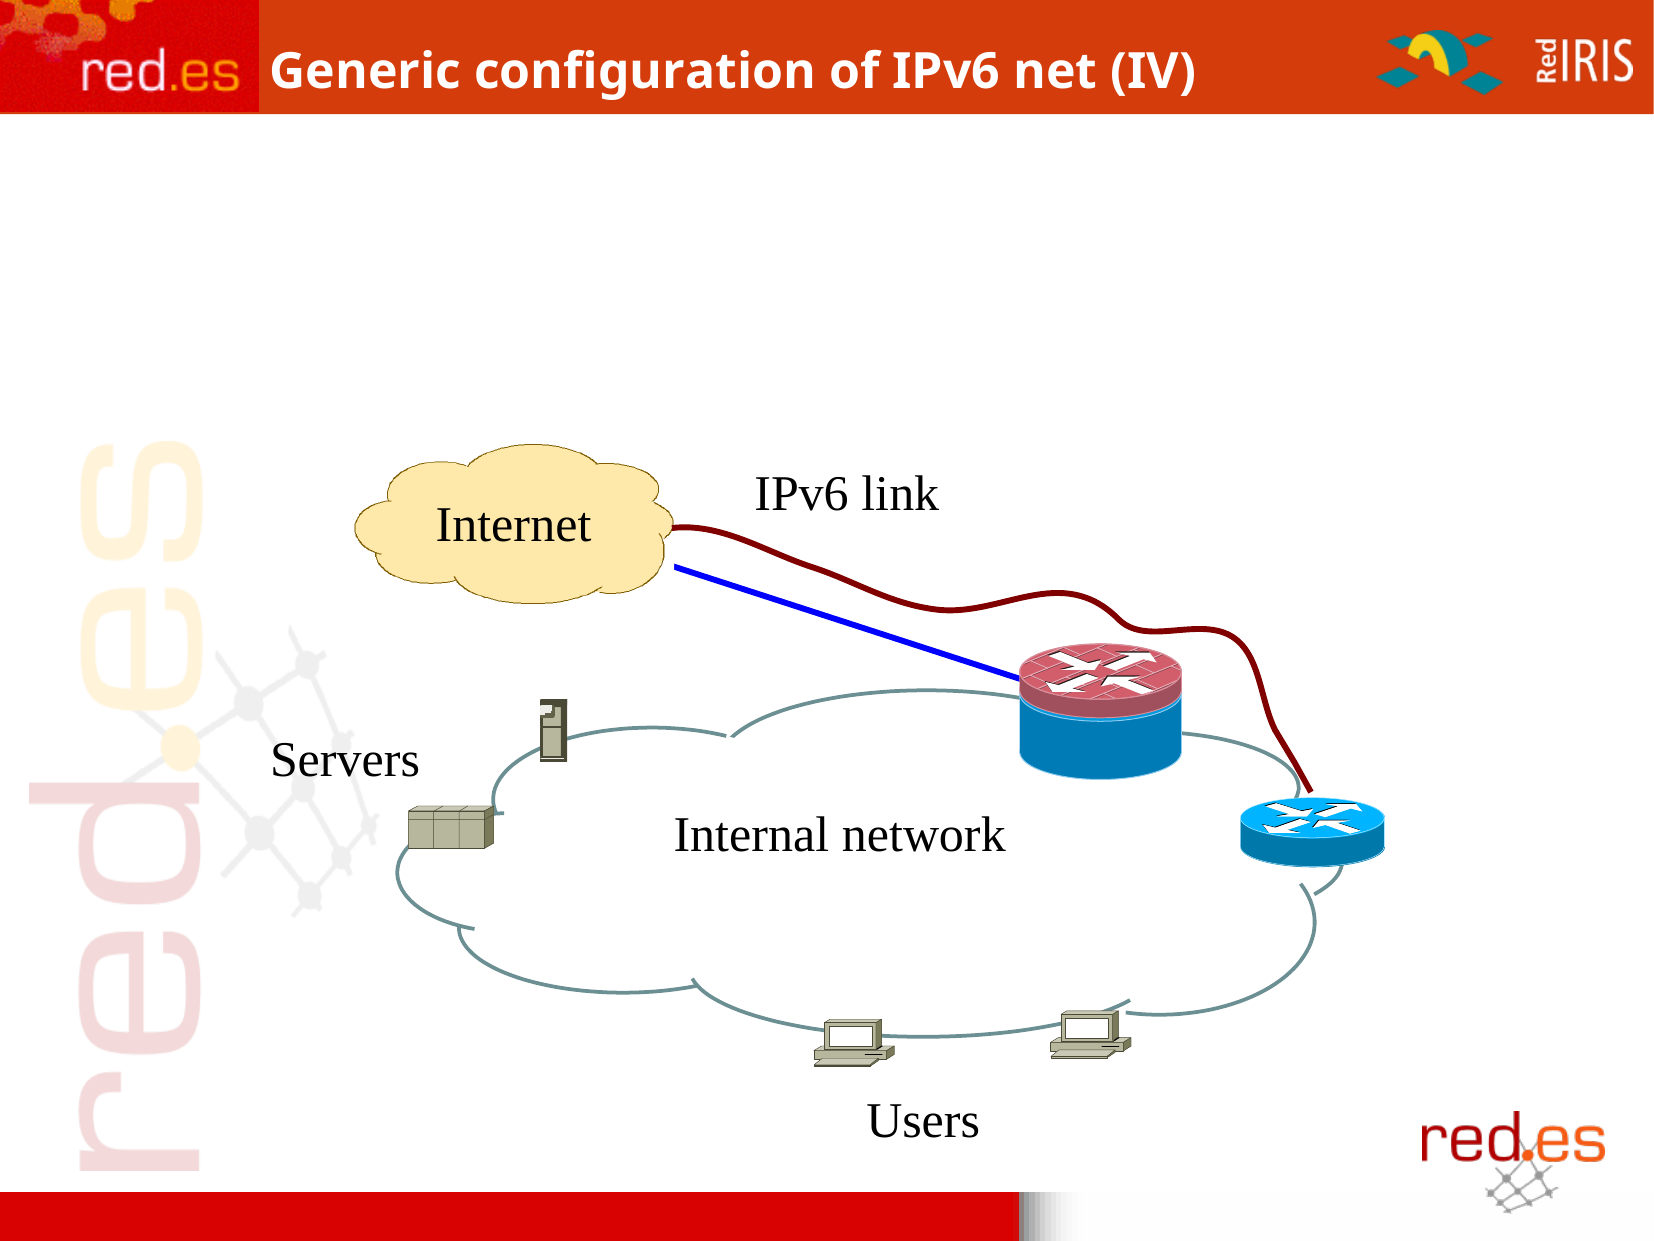

# Generic configuration of IPv6 net (IV)
Internet
IPv6 link
Servers
Internal network
Users